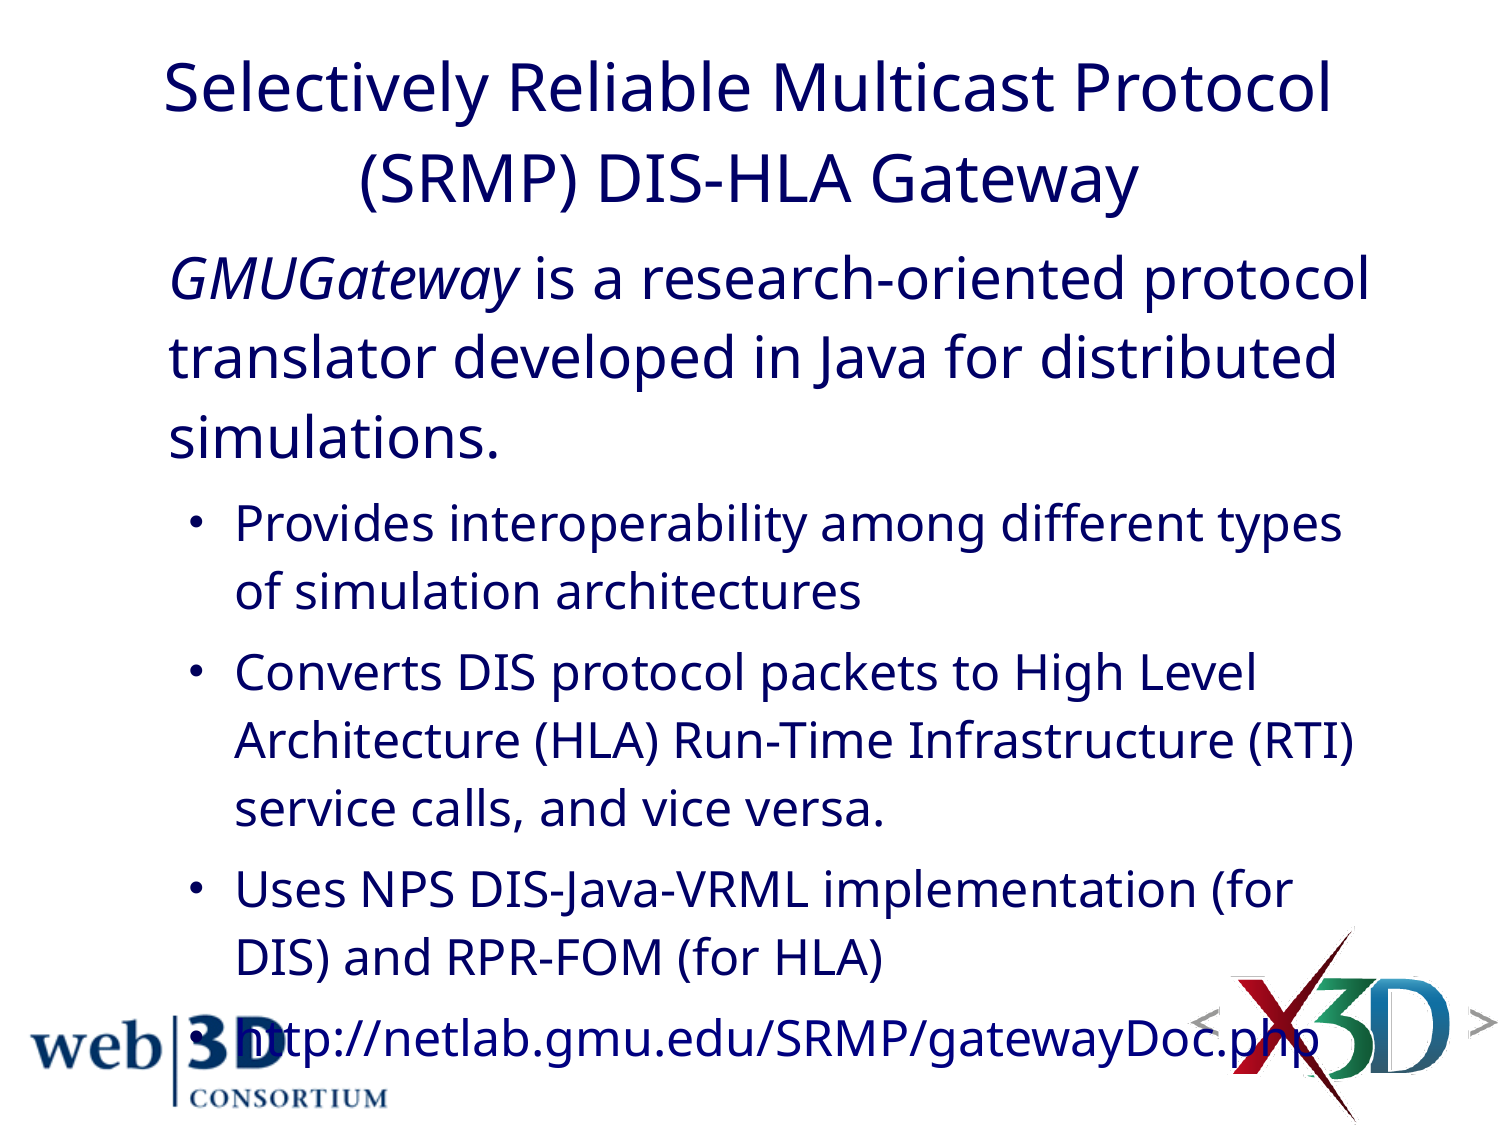

# Selectively Reliable Multicast Protocol (SRMP) DIS-HLA Gateway
GMUGateway is a research-oriented protocol translator developed in Java for distributed simulations.
Provides interoperability among different types of simulation architectures
Converts DIS protocol packets to High Level Architecture (HLA) Run-Time Infrastructure (RTI) service calls, and vice versa.
Uses NPS DIS-Java-VRML implementation (for DIS) and RPR-FOM (for HLA)
http://netlab.gmu.edu/SRMP/gatewayDoc.php